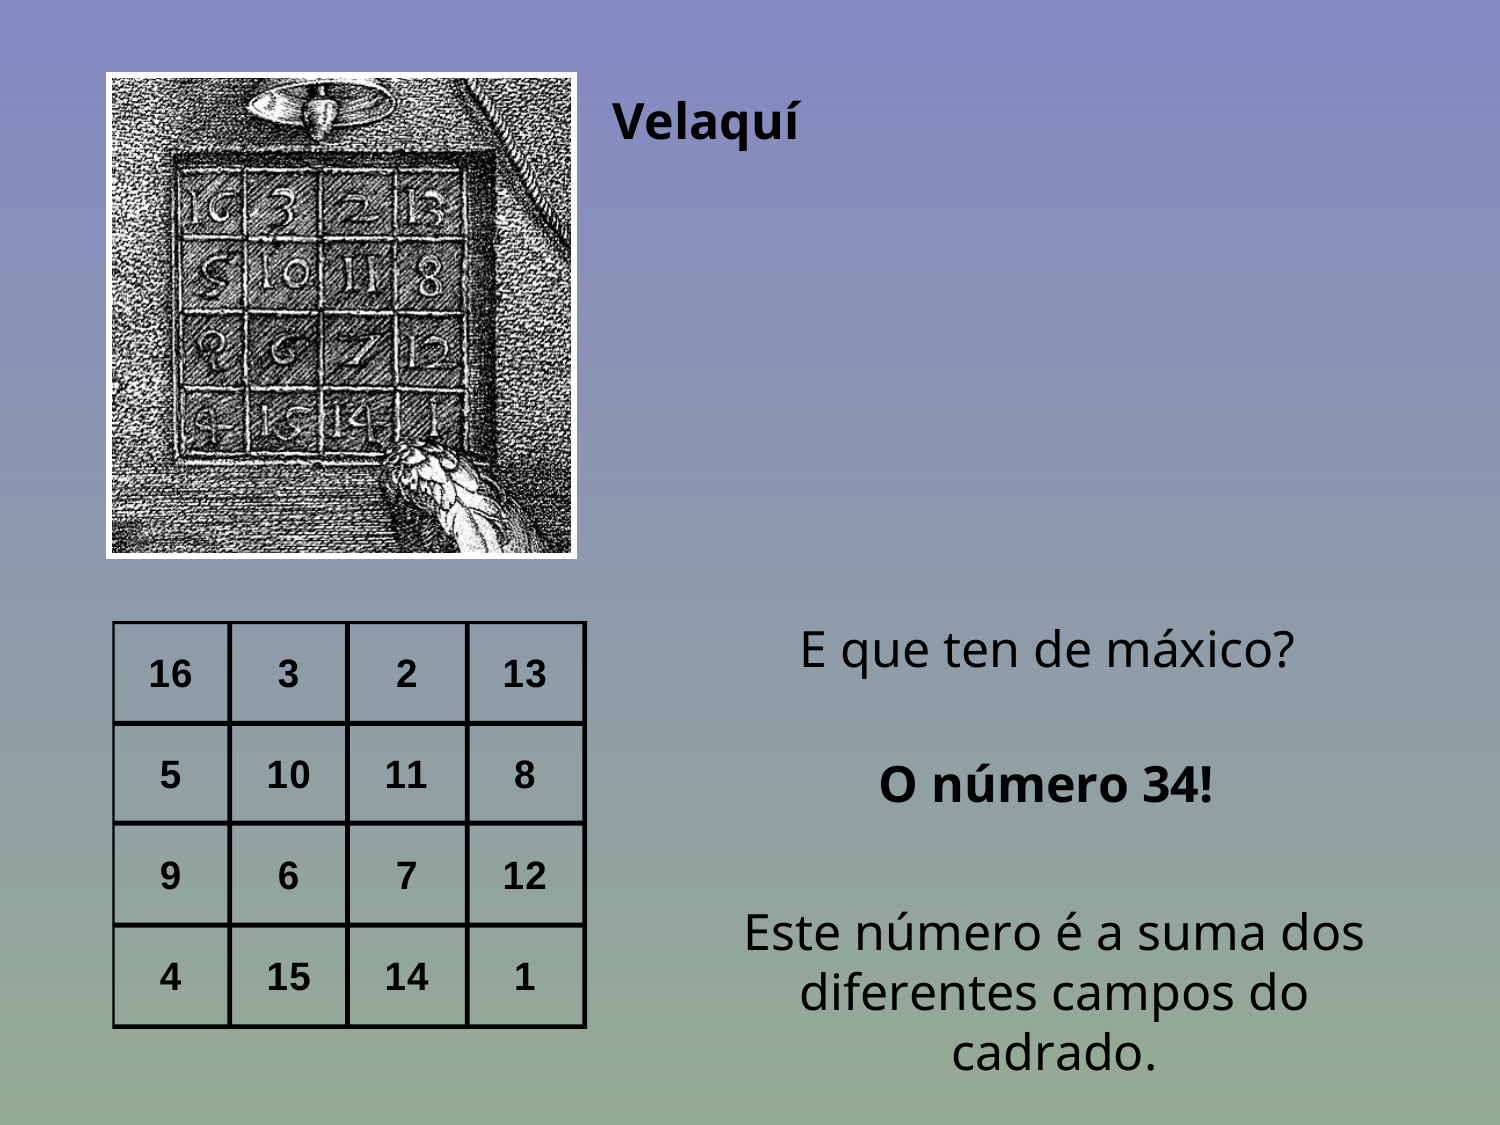

Velaquí
E que ten de máxico?
O número 34!
Este número é a suma dos diferentes campos do cadrado.